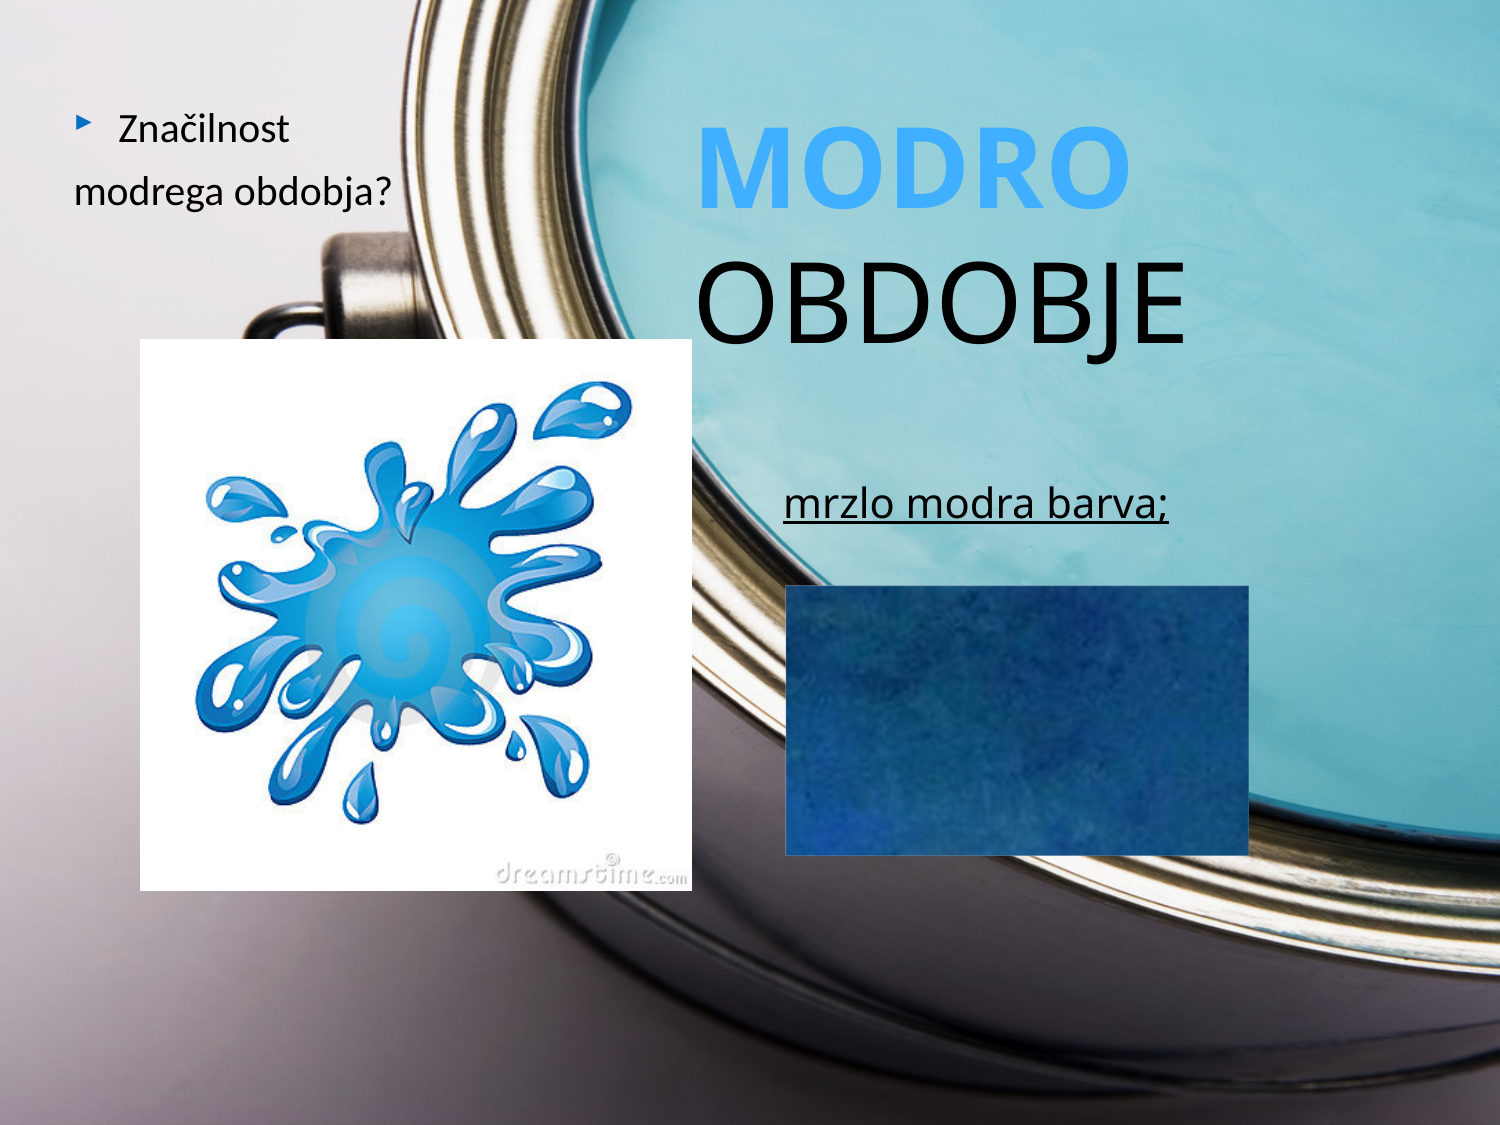

# Značilnost
modrega obdobja?
 mrzlo modra barva;
MODRO OBDOBJE